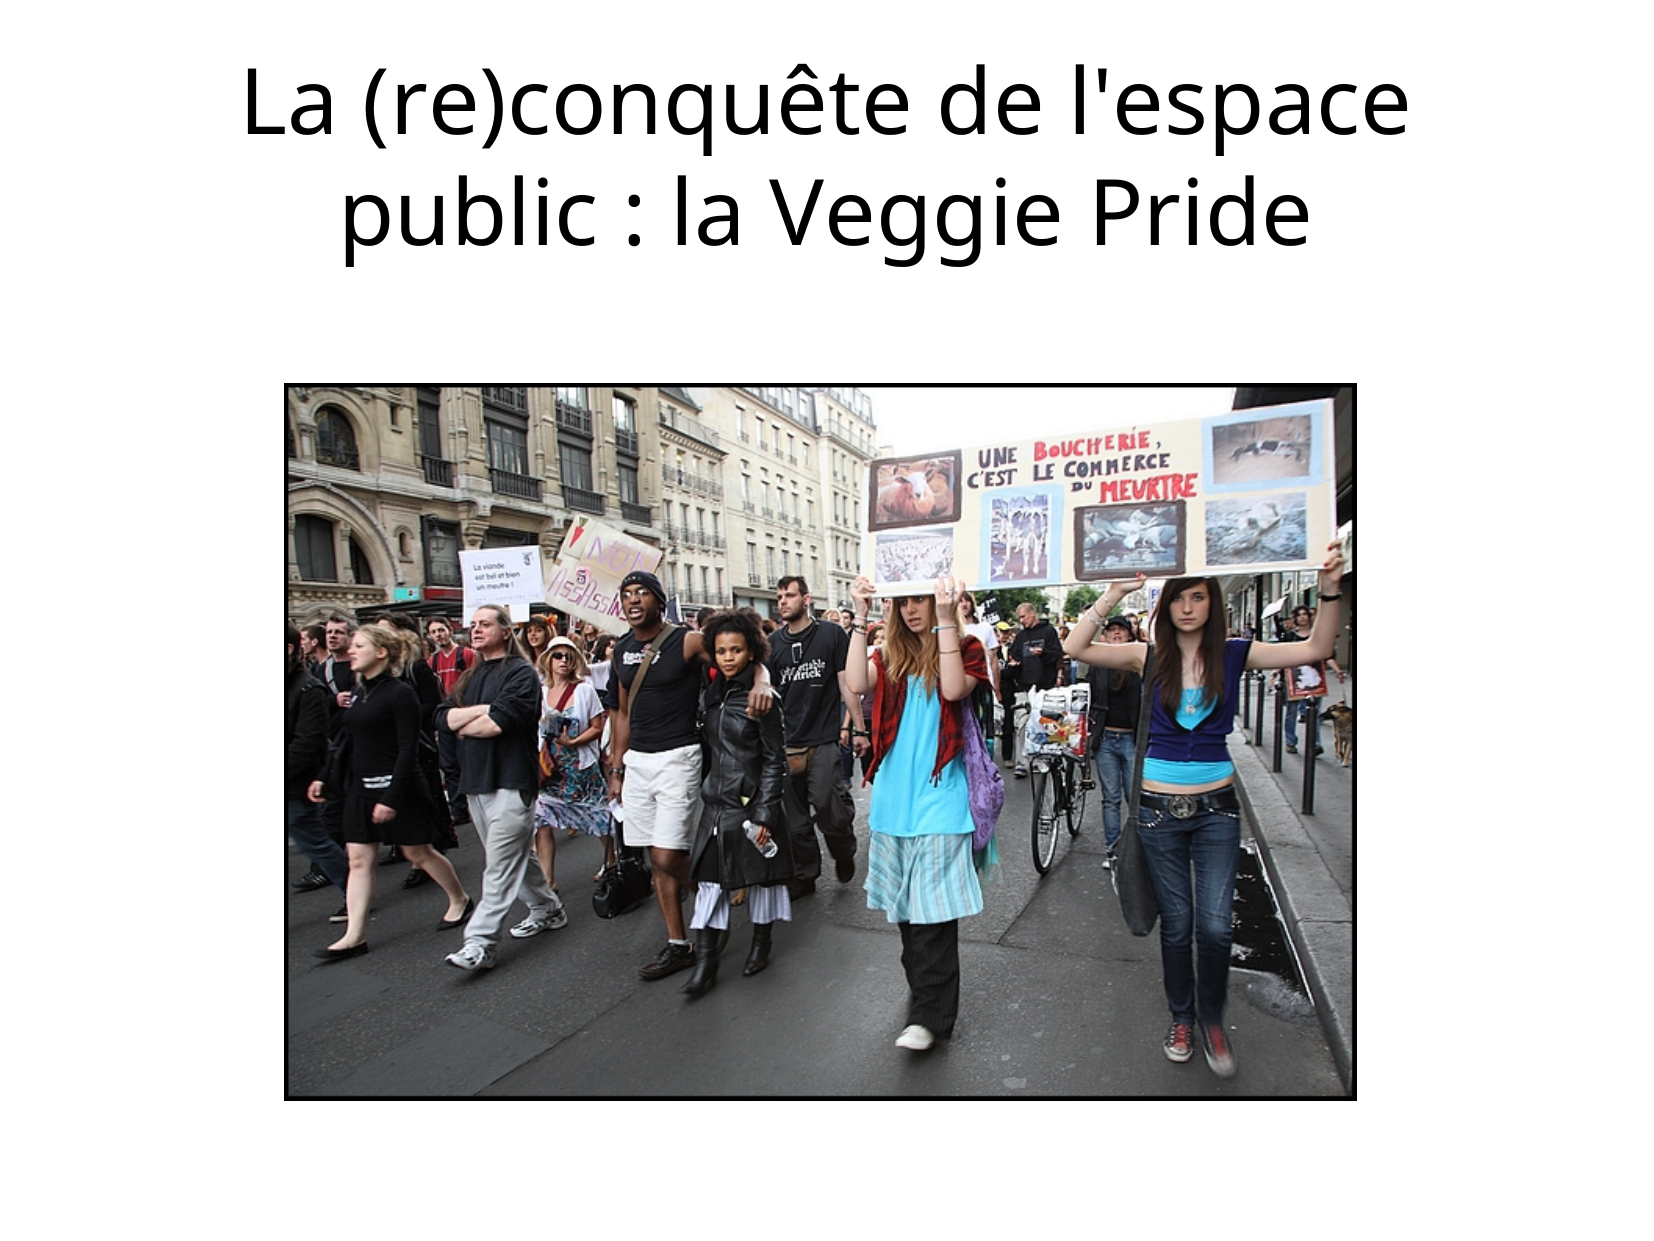

# La (re)conquête de l'espace public : la Veggie Pride